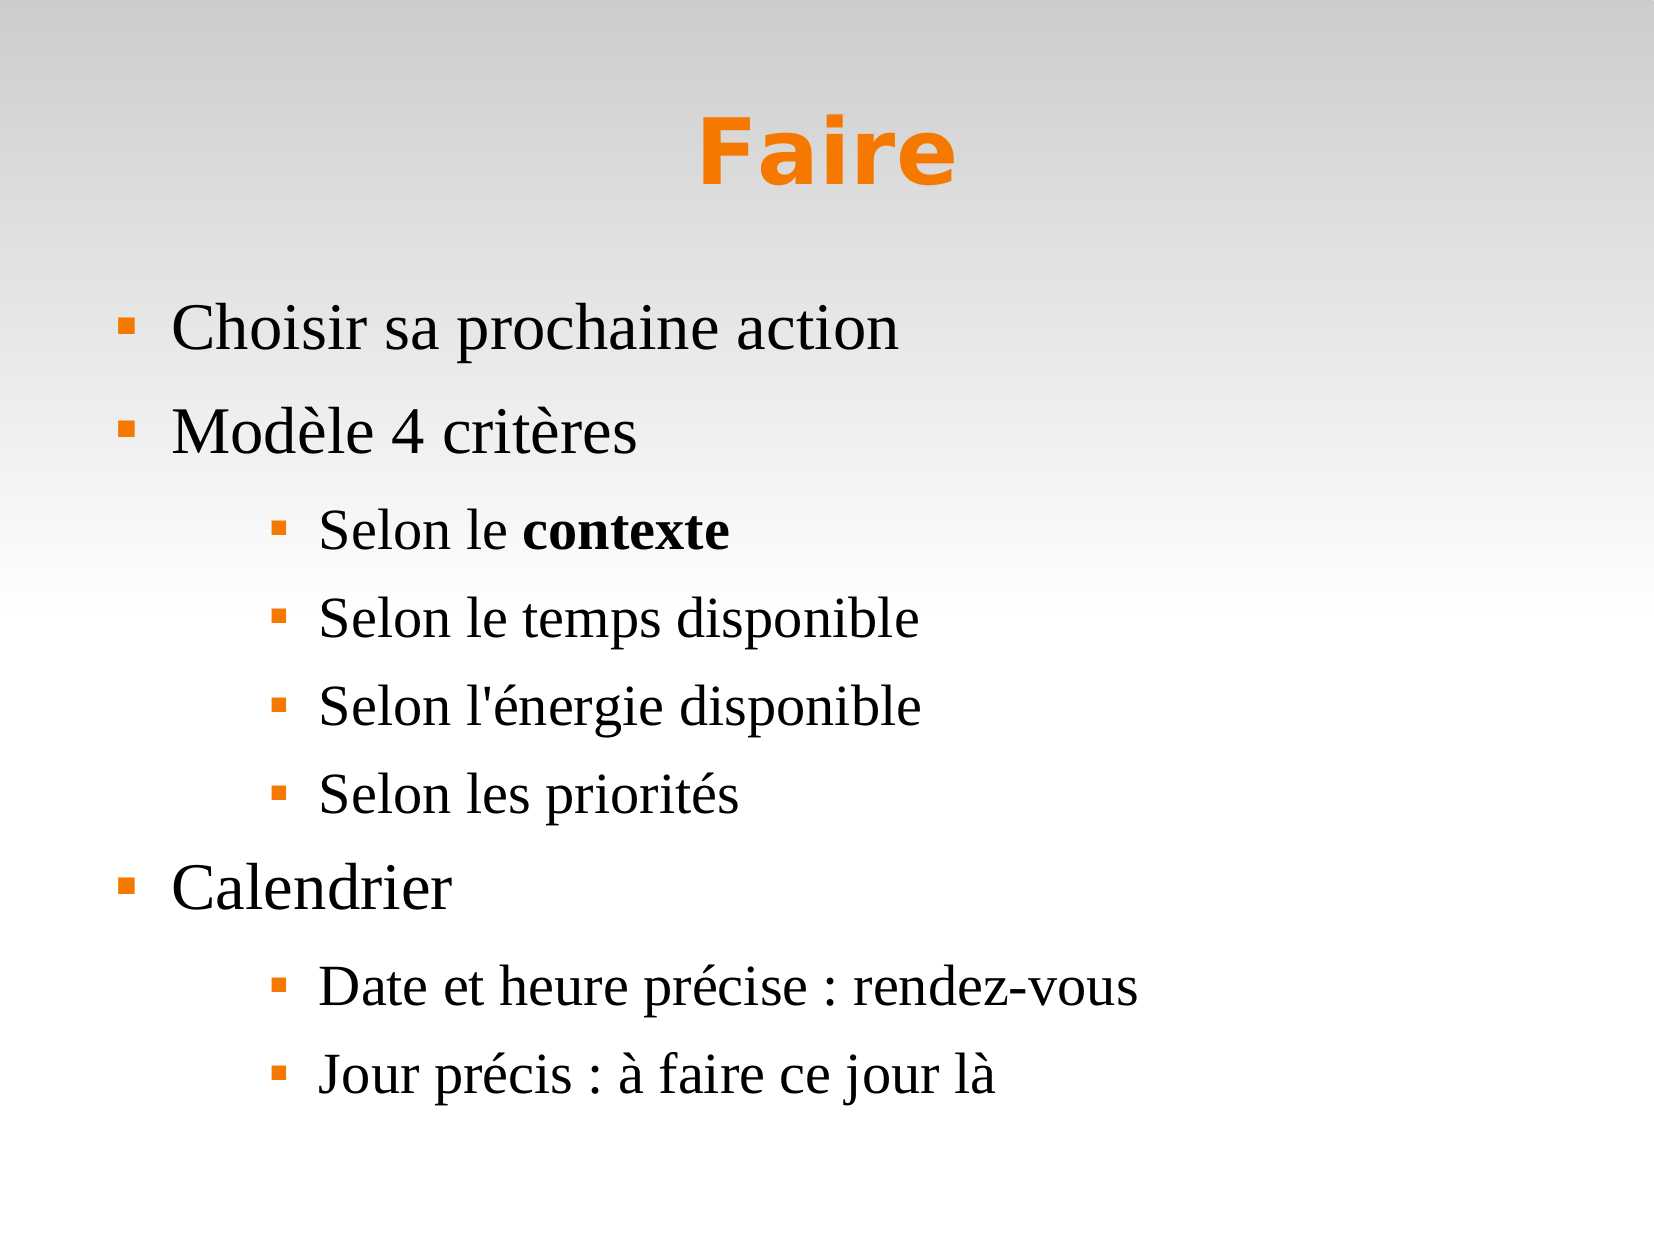

# Faire
Choisir sa prochaine action
Modèle 4 critères
Selon le contexte
Selon le temps disponible
Selon l'énergie disponible
Selon les priorités
Calendrier
Date et heure précise : rendez-vous
Jour précis : à faire ce jour là